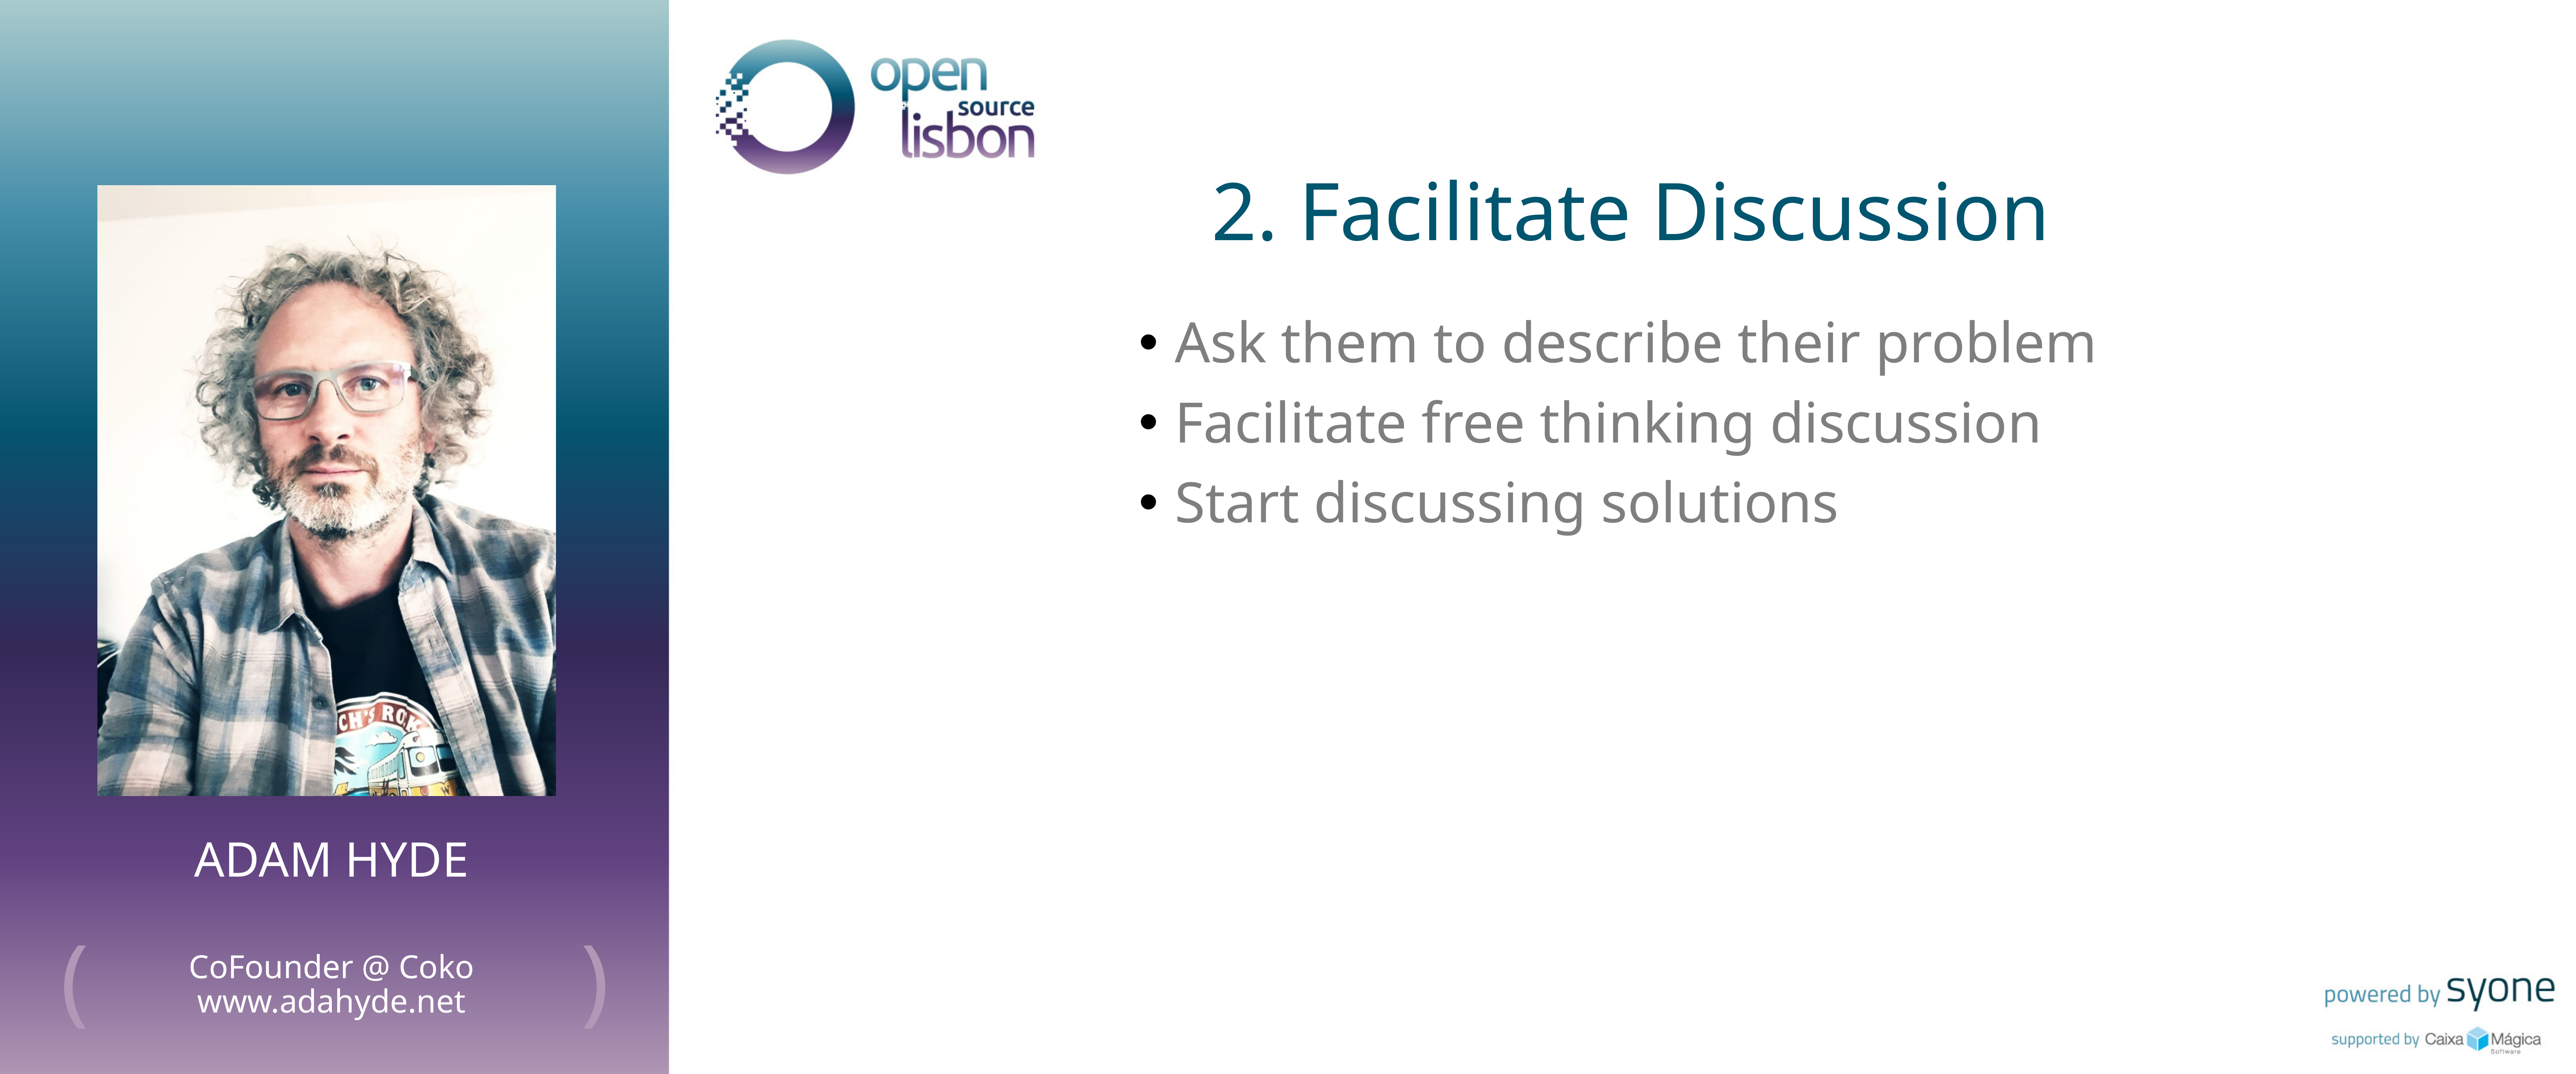

2. Facilitate Discussion
# Ask them to describe their problem
Facilitate free thinking discussion
Start discussing solutions